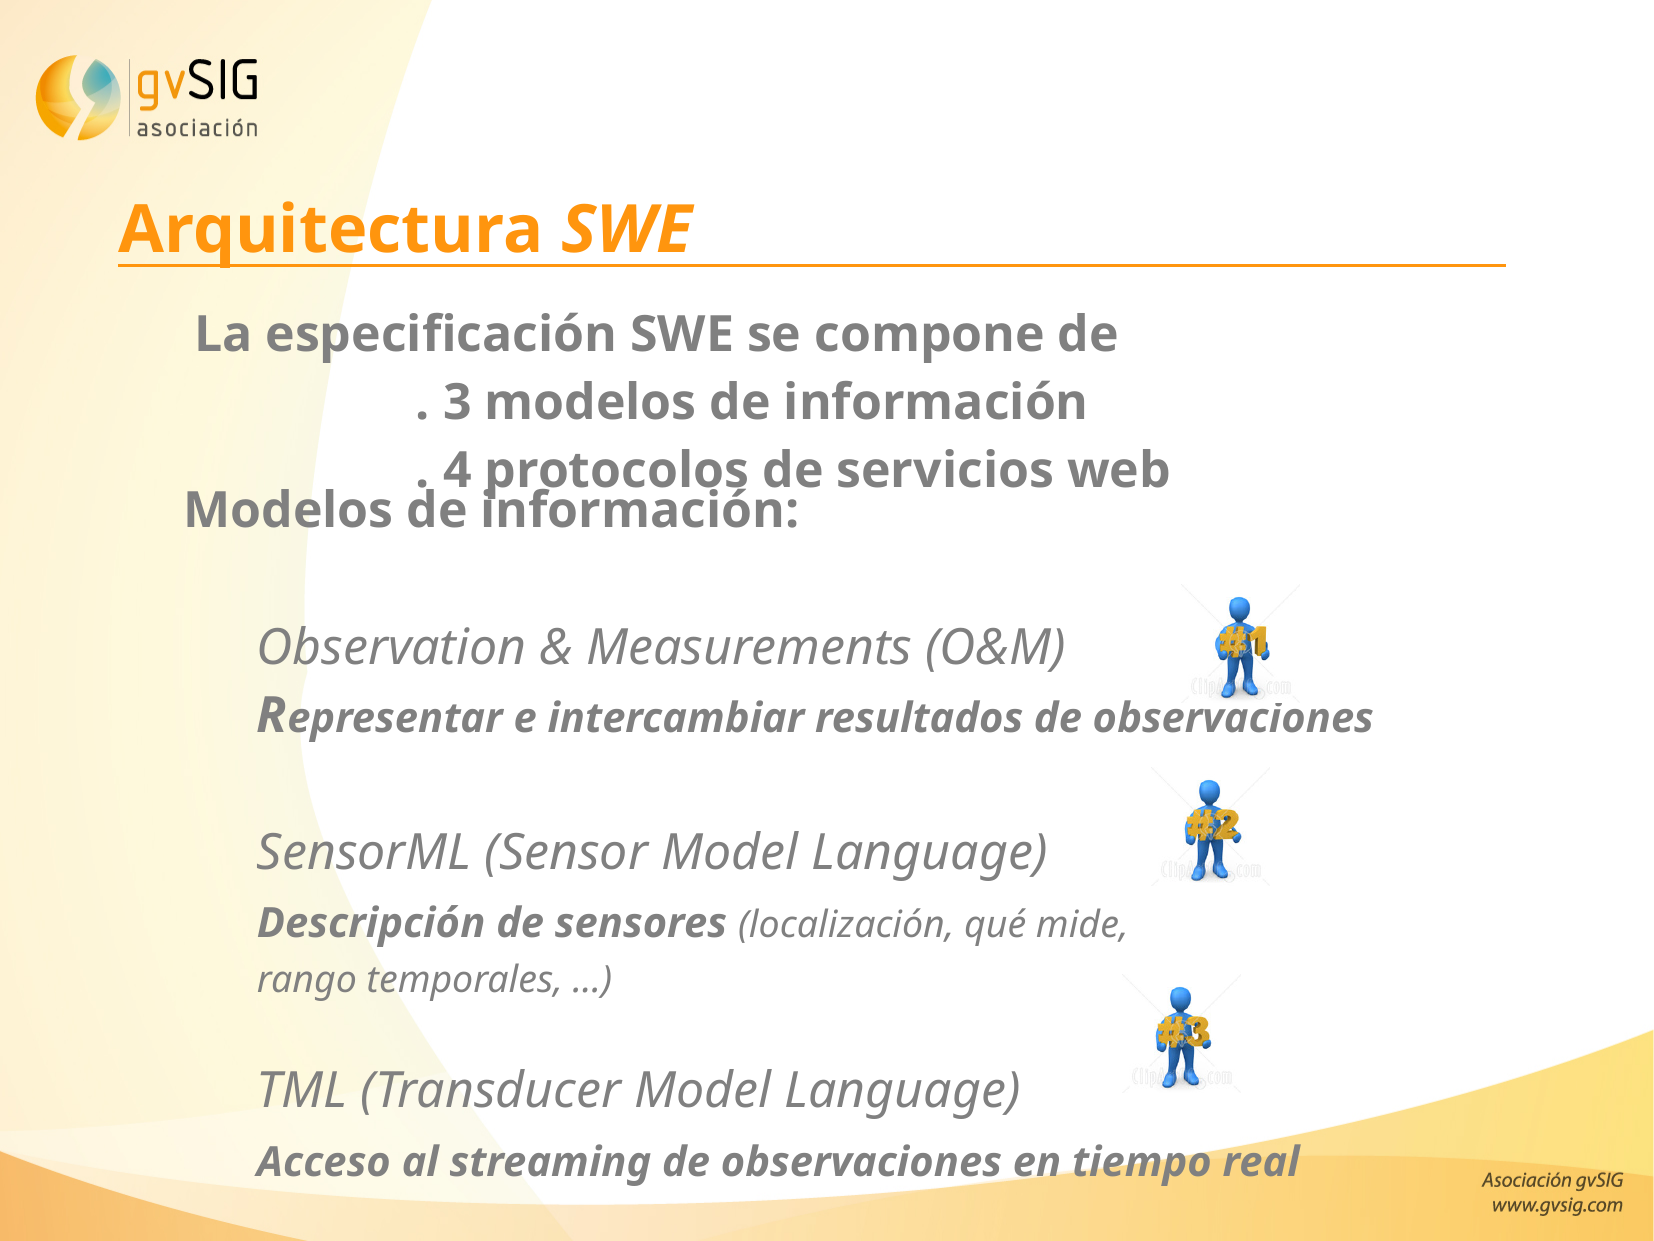

# Arquitectura SWE
La especificación SWE se compone de
			. 3 modelos de información
			. 4 protocolos de servicios web
Modelos de información:
	Observation & Measurements (O&M)
	Representar e intercambiar resultados de observaciones
	SensorML (Sensor Model Language)
	Descripción de sensores (localización, qué mide,
	rango temporales, ...)
	TML (Transducer Model Language)
	Acceso al streaming de observaciones en tiempo real